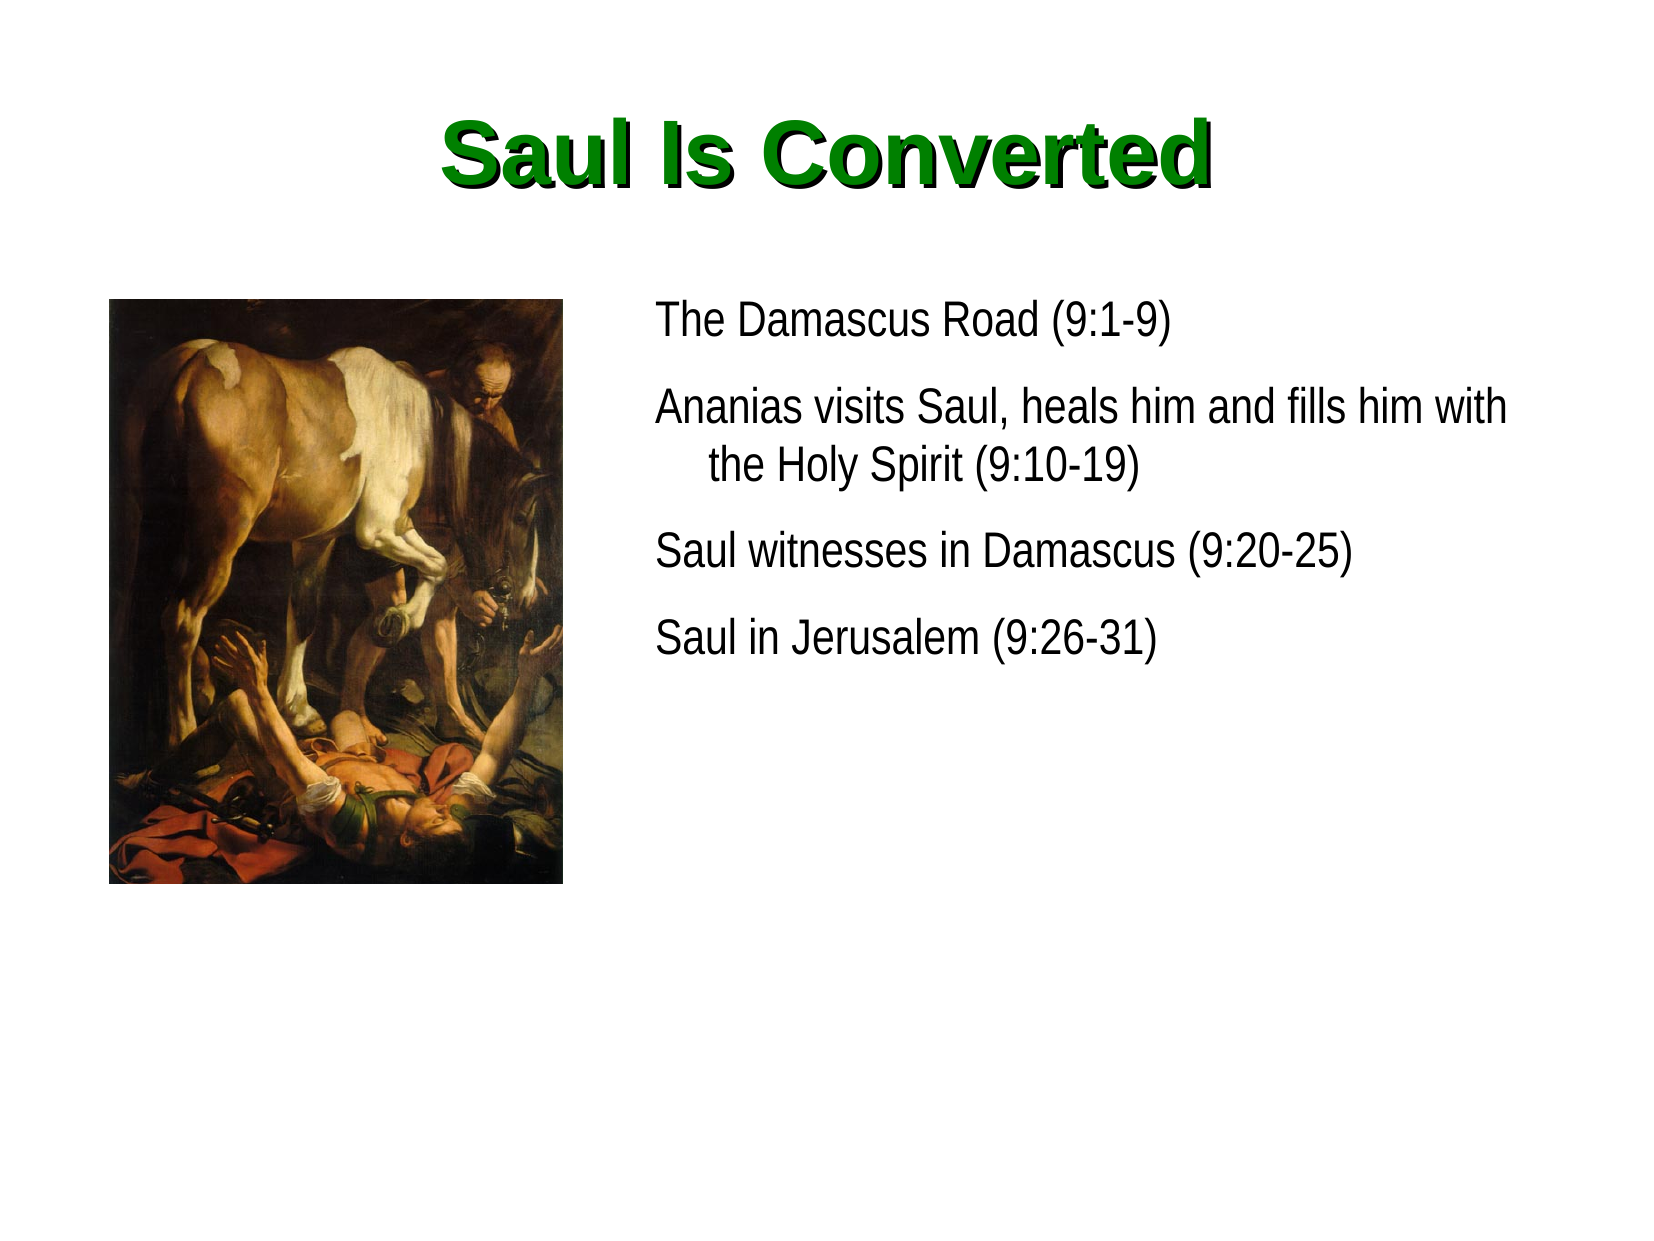

# Saul Is Converted
The Damascus Road (9:1-9)
Ananias visits Saul, heals him and fills him with the Holy Spirit (9:10-19)
Saul witnesses in Damascus (9:20-25)
Saul in Jerusalem (9:26-31)